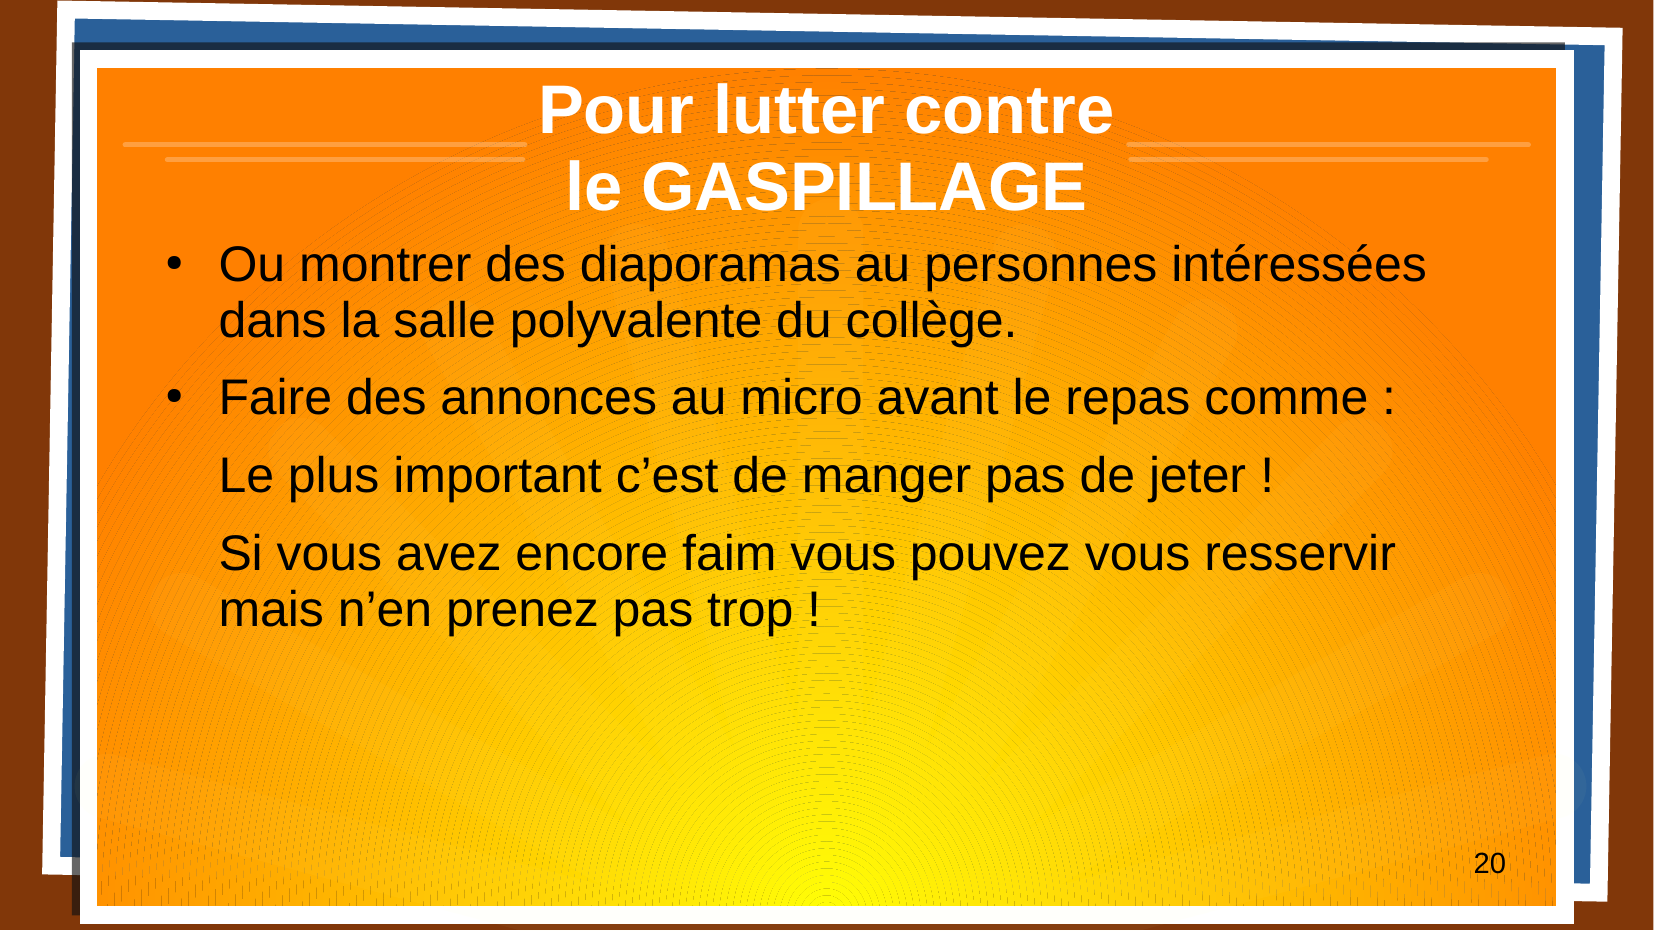

# Pour lutter contre le GASPILLAGE
Ou montrer des diaporamas au personnes intéressées dans la salle polyvalente du collège.
Faire des annonces au micro avant le repas comme :
Le plus important c’est de manger pas de jeter !
Si vous avez encore faim vous pouvez vous resservir mais n’en prenez pas trop !
20